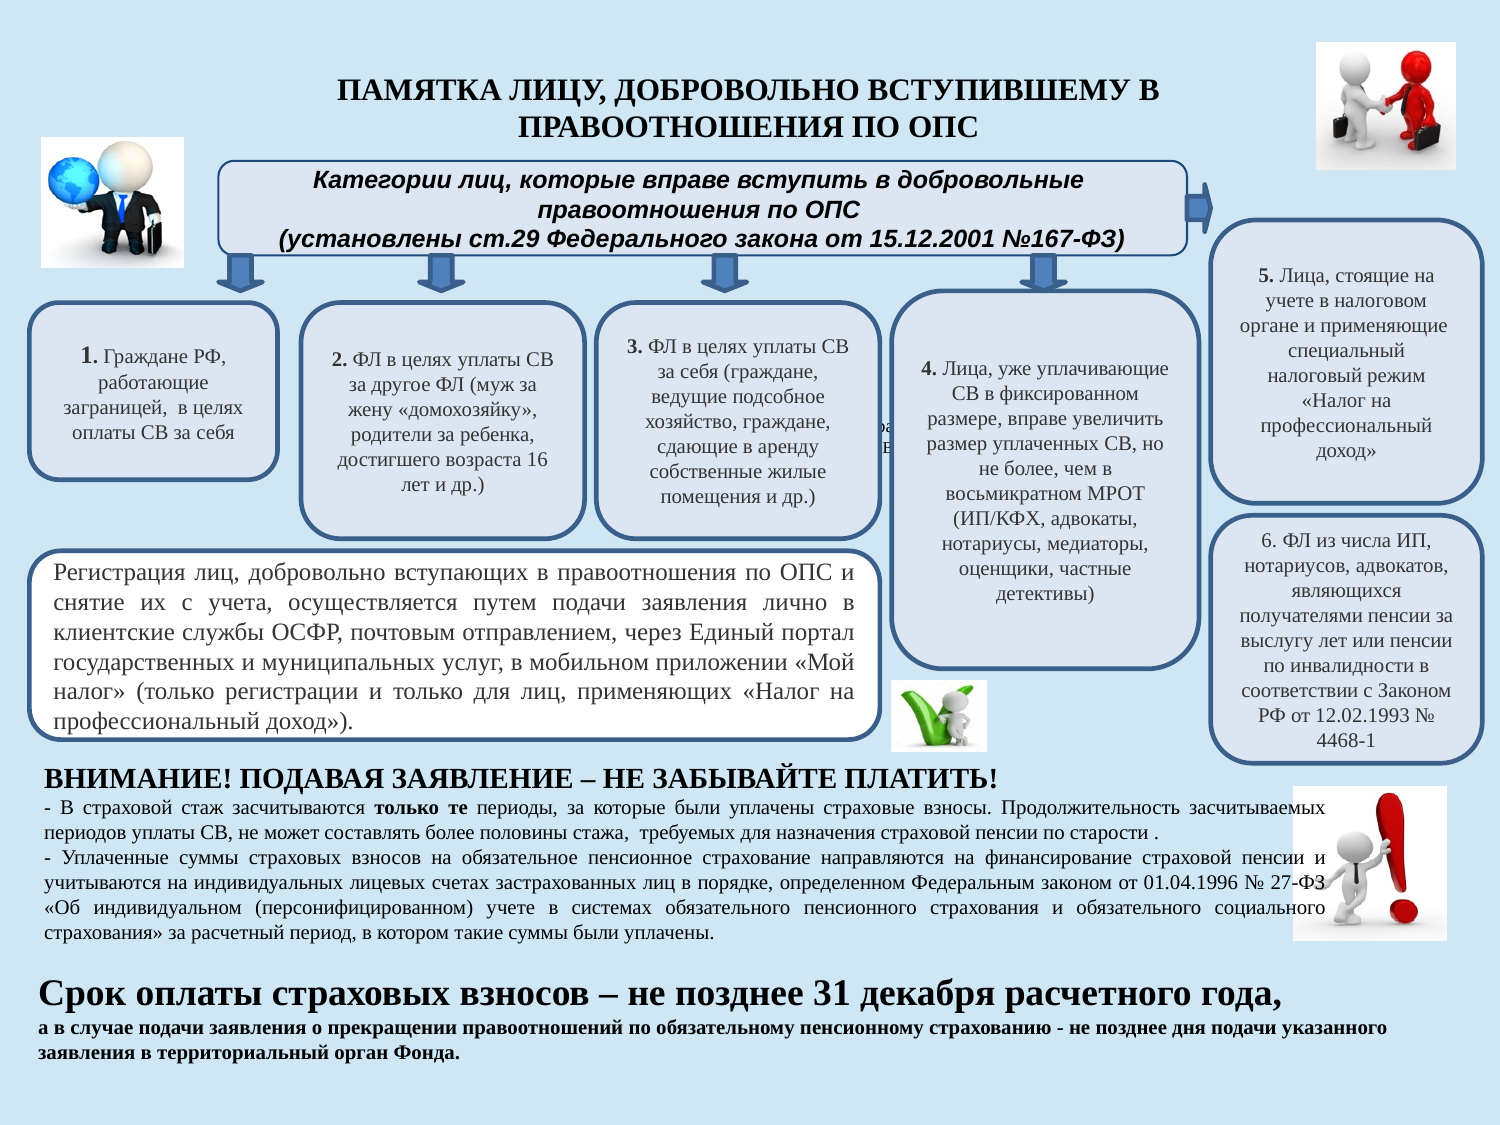

ПАМЯТКА ЛИЦУ, ДОБРОВОЛЬНО ВСТУПИВШЕМУ В ПРАВООТНОШЕНИЯ ПО ОПС
Категории лиц, которые вправе вступить в добровольные
правоотношения по ОПС
(установлены ст.29 Федерального закона от 15.12.2001 №167-ФЗ)
5. Лица, стоящие на учете в налоговом органе и применяющие специальный налоговый режим «Налог на профессиональный доход»
4. Лица, уже уплачивающие СВ в фиксированном размере, вправе увеличить размер уплаченных СВ, но не более, чем в восьмикратном МРОТ (ИП/КФХ, адвокаты, нотариусы, медиаторы, оценщики, частные детективы)
1. Граждане РФ, работающие заграницей, в целях оплаты СВ за себя
2. ФЛ в целях уплаты СВ за другое ФЛ (муж за жену «домохозяйку», родители за ребенка, достигшего возраста 16 лет и др.)
3. ФЛ в целях уплаты СВ за себя (граждане, ведущие подсобное хозяйство, граждане, сдающие в аренду собственные жилые помещения и др.)
работающие заграницей, в целях оплаты СВ за себя
6. ФЛ из числа ИП, нотариусов, адвокатов, являющихся получателями пенсии за выслугу лет или пенсии по инвалидности в соответствии с Законом РФ от 12.02.1993 № 4468-1
Регистрация лиц, добровольно вступающих в правоотношения по ОПС и снятие их с учета, осуществляется путем подачи заявления лично в клиентские службы ОСФР, почтовым отправлением, через Единый портал государственных и муниципальных услуг, в мобильном приложении «Мой налог» (только регистрации и только для лиц, применяющих «Налог на профессиональный доход»).
ВНИМАНИЕ! ПОДАВАЯ ЗАЯВЛЕНИЕ – НЕ ЗАБЫВАЙТЕ ПЛАТИТЬ!
- В страховой стаж засчитываются только те периоды, за которые были уплачены страховые взносы. Продолжительность засчитываемых периодов уплаты СВ, не может составлять более половины стажа, требуемых для назначения страховой пенсии по старости .
- Уплаченные суммы страховых взносов на обязательное пенсионное страхование направляются на финансирование страховой пенсии и учитываются на индивидуальных лицевых счетах застрахованных лиц в порядке, определенном Федеральным законом от 01.04.1996 № 27-ФЗ «Об индивидуальном (персонифицированном) учете в системах обязательного пенсионного страхования и обязательного социального страхования» за расчетный период, в котором такие суммы были уплачены.
Срок оплаты страховых взносов – не позднее 31 декабря расчетного года,
а в случае подачи заявления о прекращении правоотношений по обязательному пенсионному страхованию - не позднее дня подачи указанного заявления в территориальный орган Фонда.